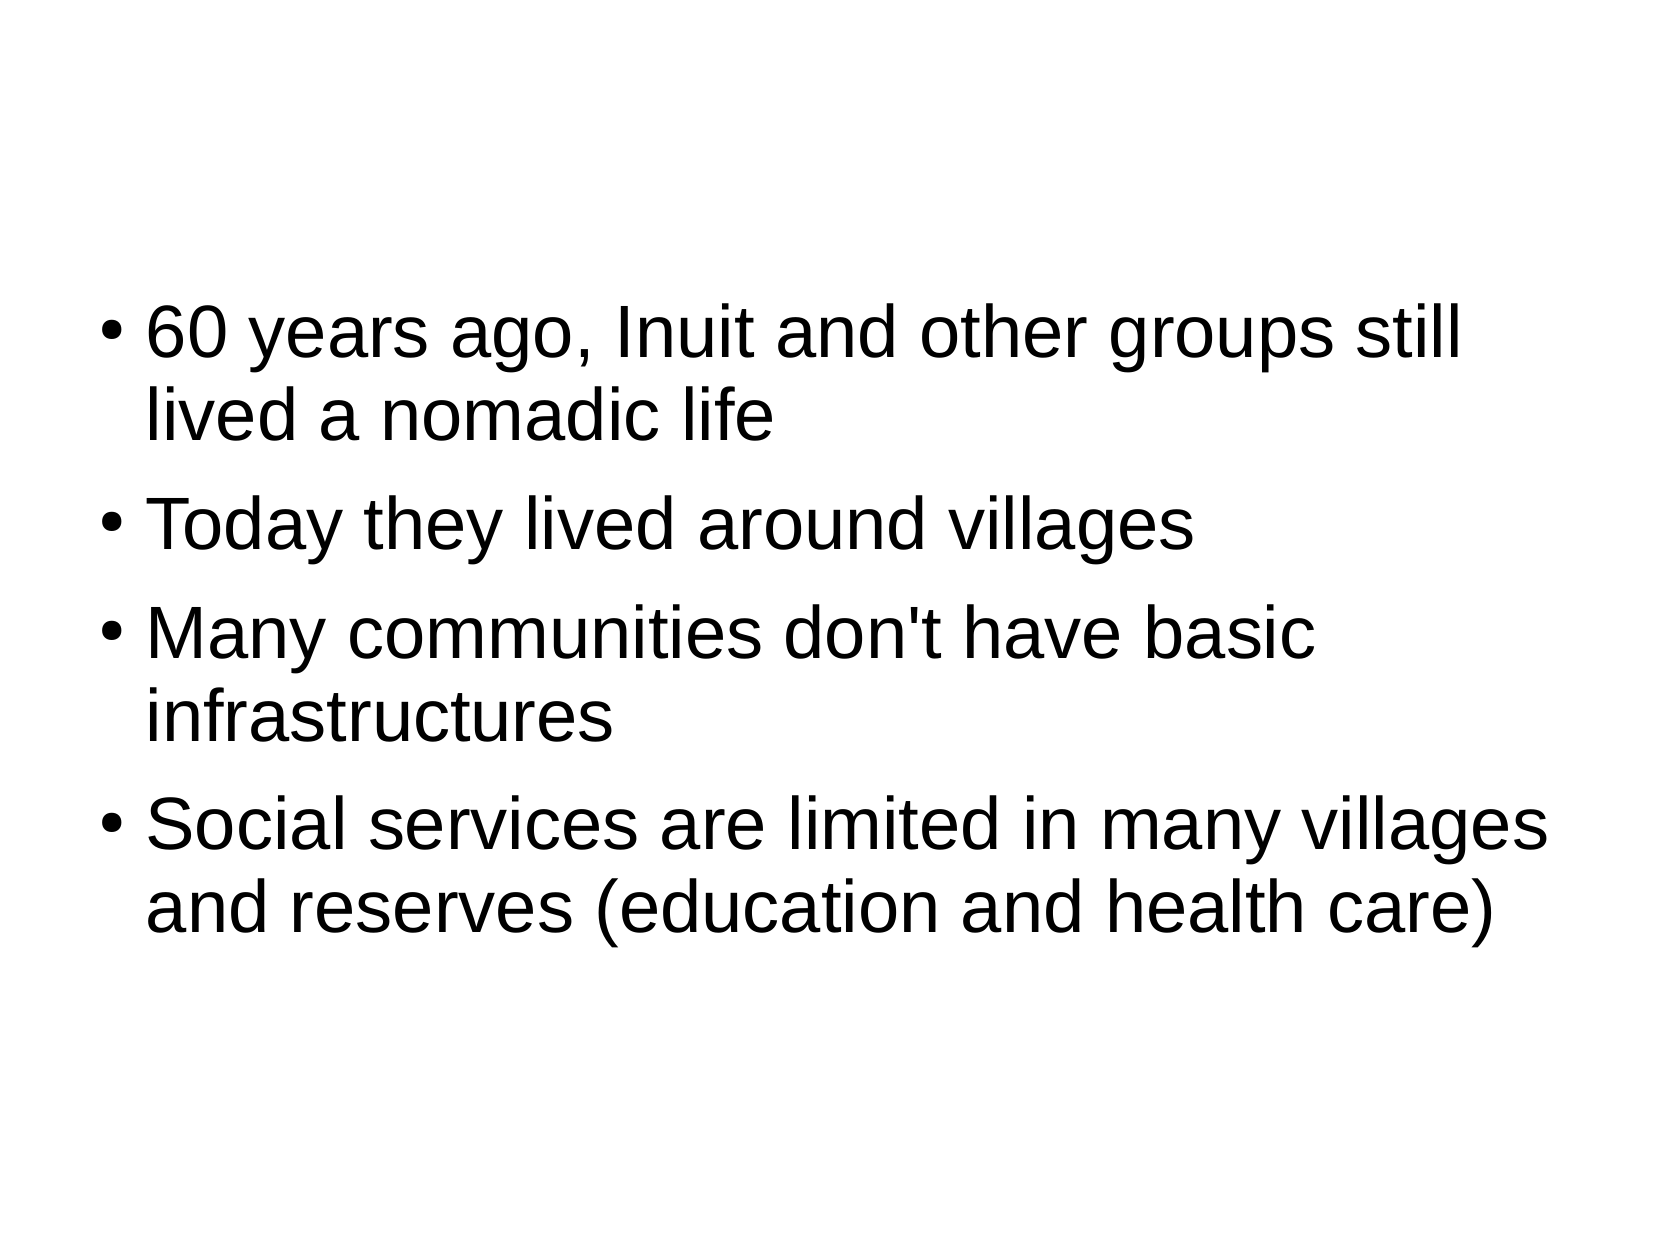

#
60 years ago, Inuit and other groups still lived a nomadic life
Today they lived around villages
Many communities don't have basic infrastructures
Social services are limited in many villages and reserves (education and health care)